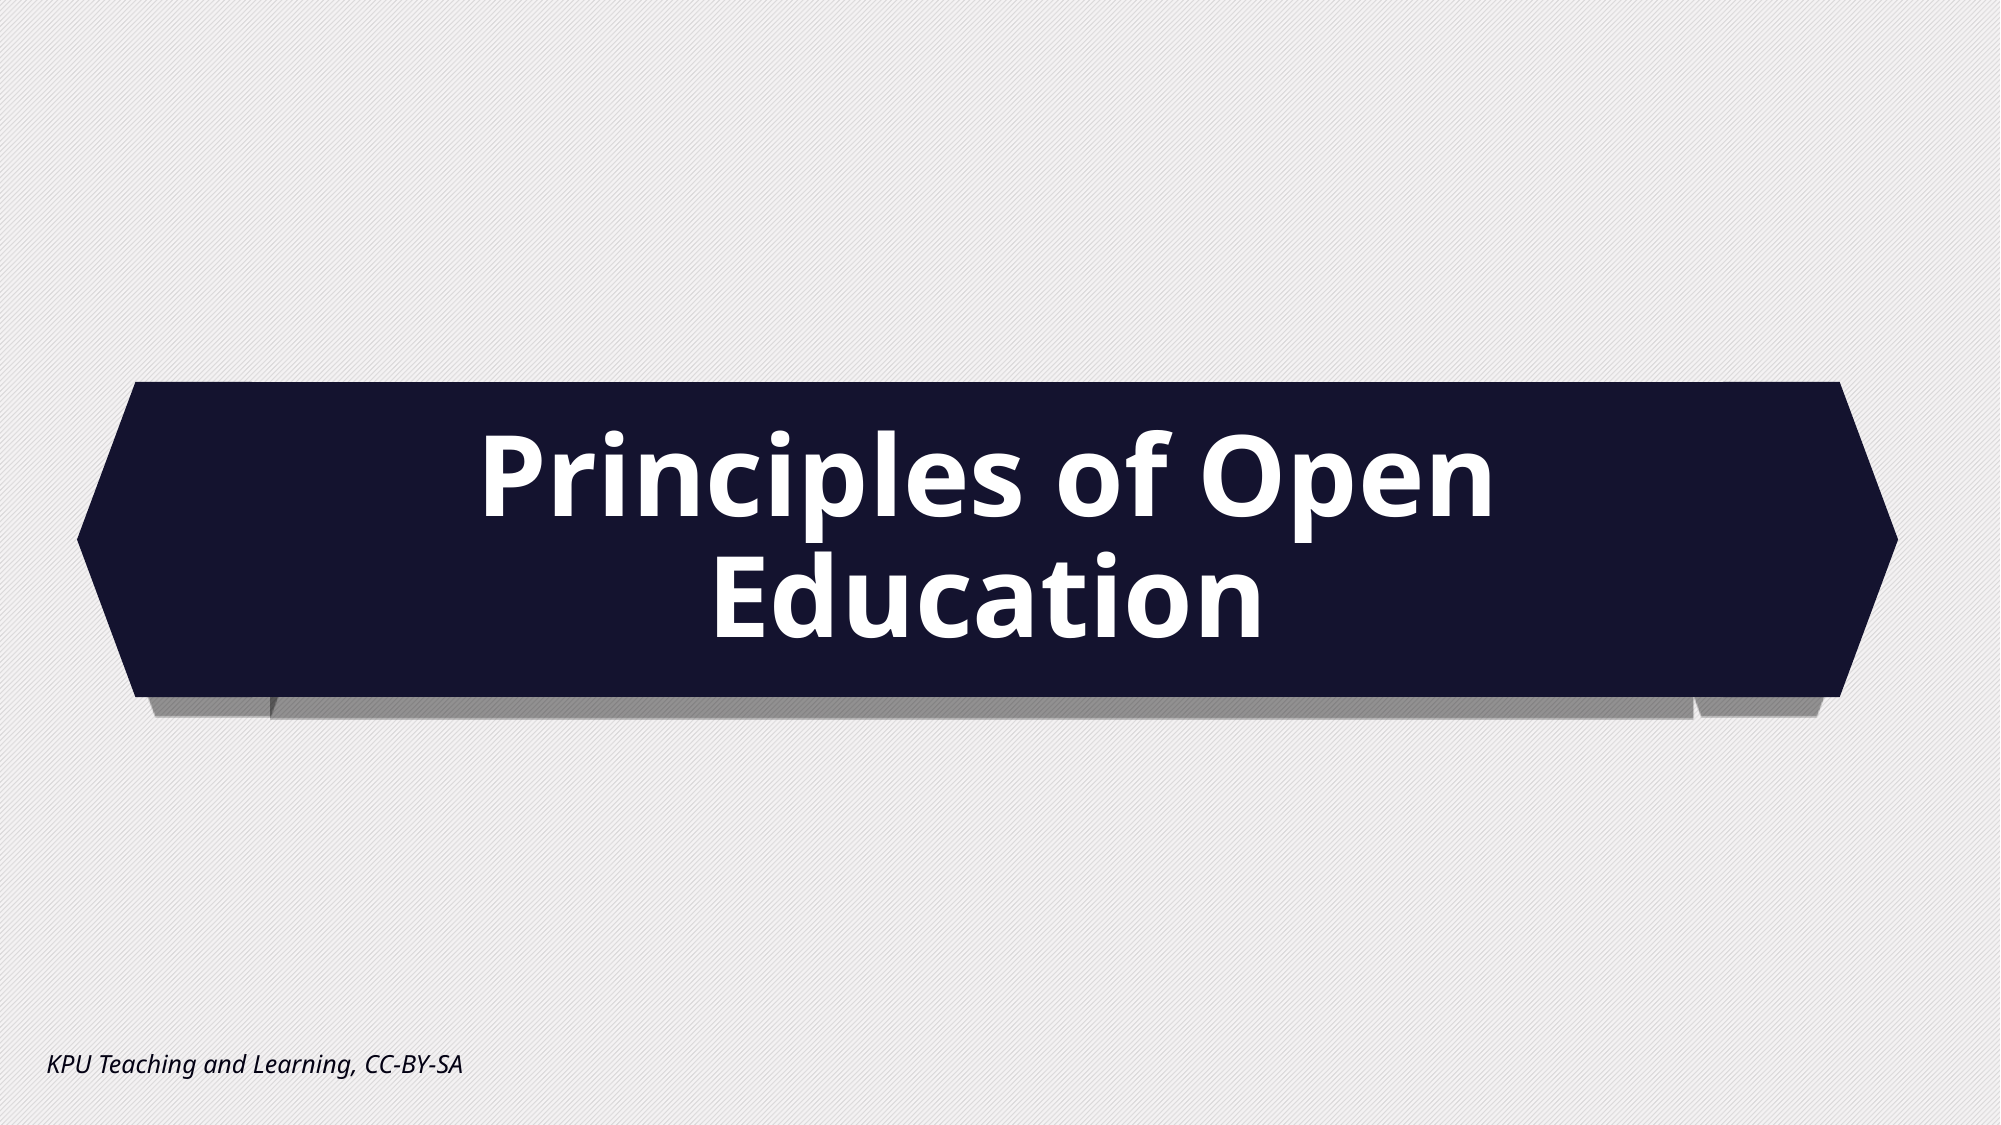

# Principles of Open Education
KPU Teaching and Learning, CC-BY-SA